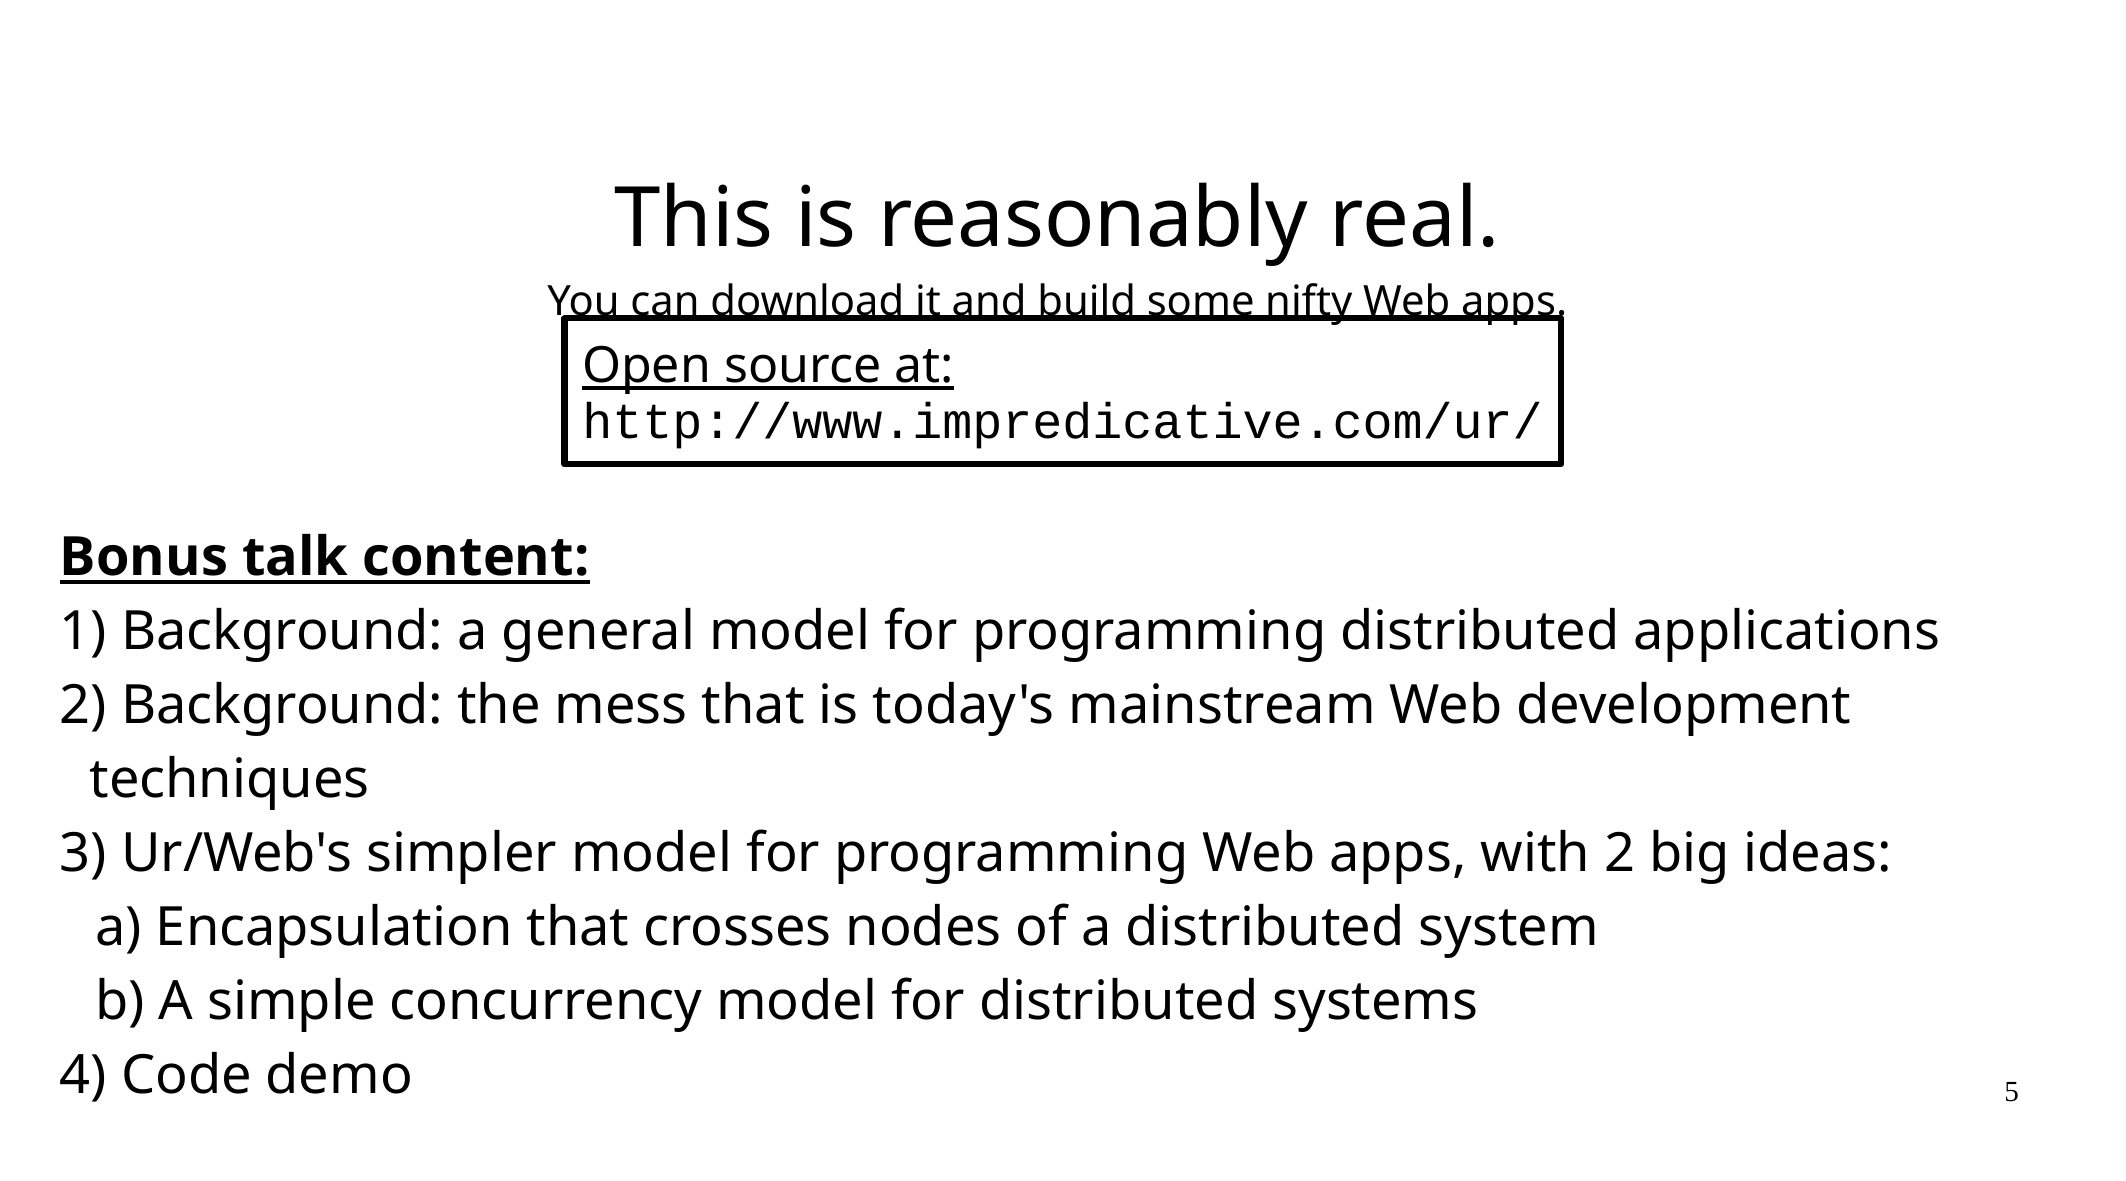

This is reasonably real.
You can download it and build some nifty Web apps.
Open source at:
http://www.impredicative.com/ur/
Bonus talk content:
 Background: a general model for programming distributed applications
 Background: the mess that is today's mainstream Web development techniques
 Ur/Web's simpler model for programming Web apps, with 2 big ideas:
 Encapsulation that crosses nodes of a distributed system
 A simple concurrency model for distributed systems
 Code demo
5